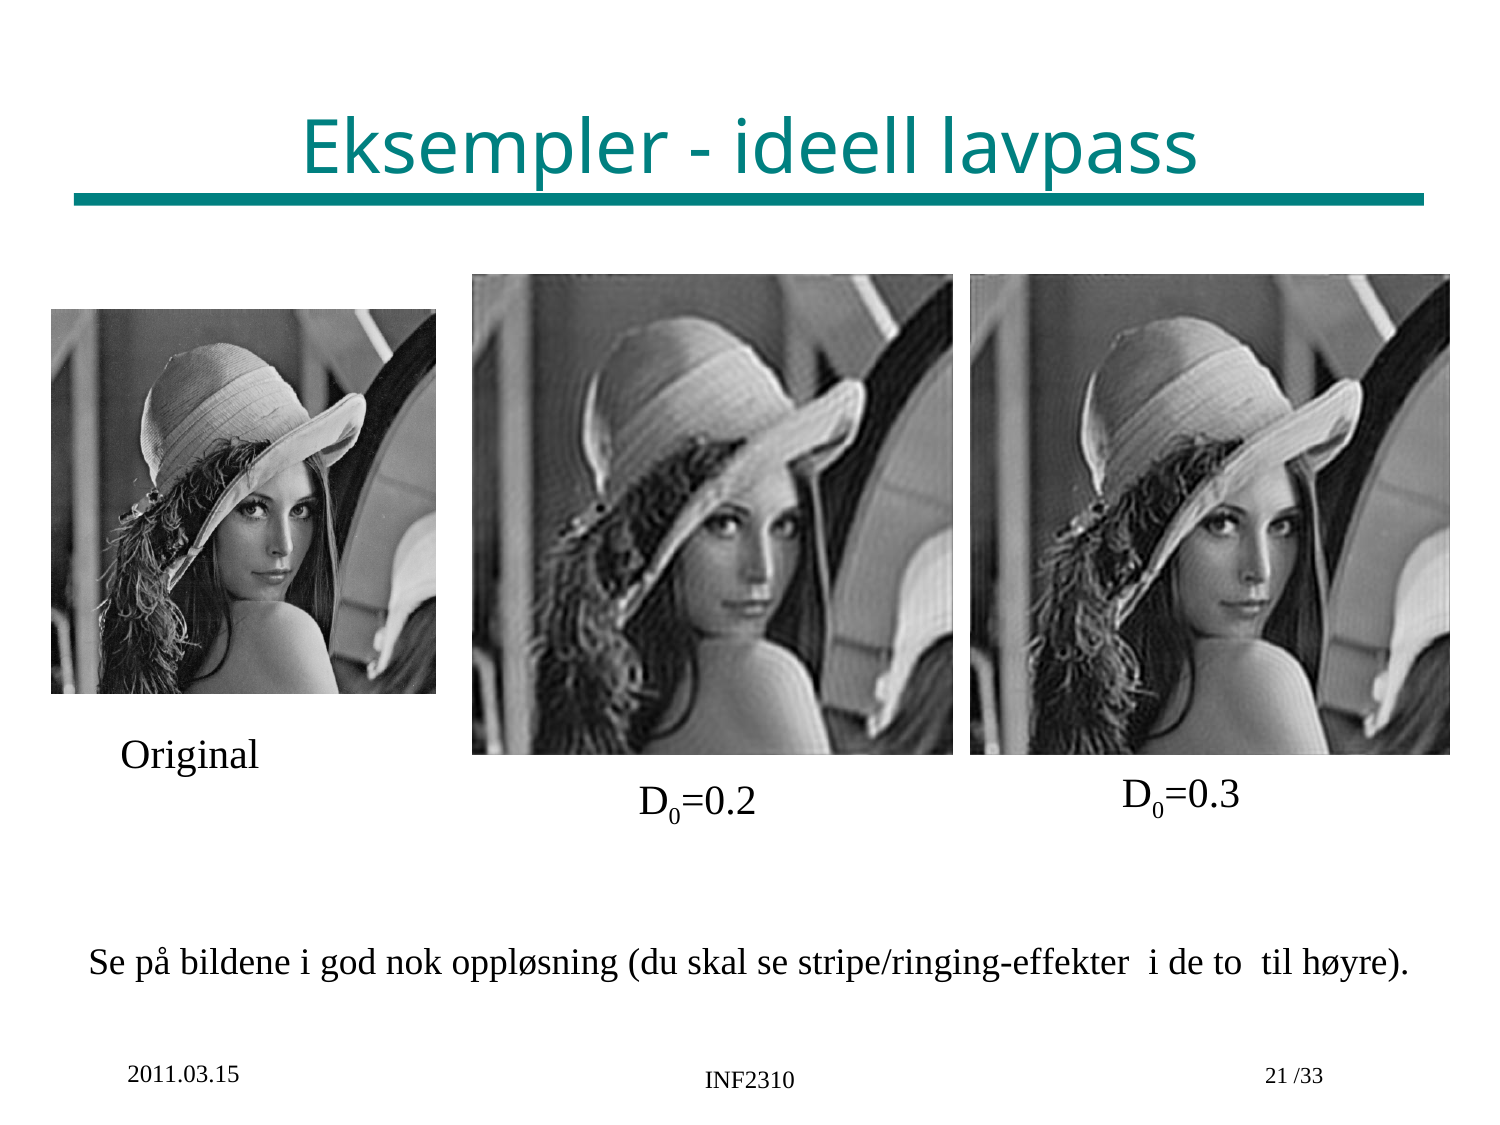

# Eksempler - ideell lavpass
Original
D0=0.3
D0=0.2
Se på bildene i god nok oppløsning (du skal se stripe/ringing-effekter i de to til høyre).
INF2310